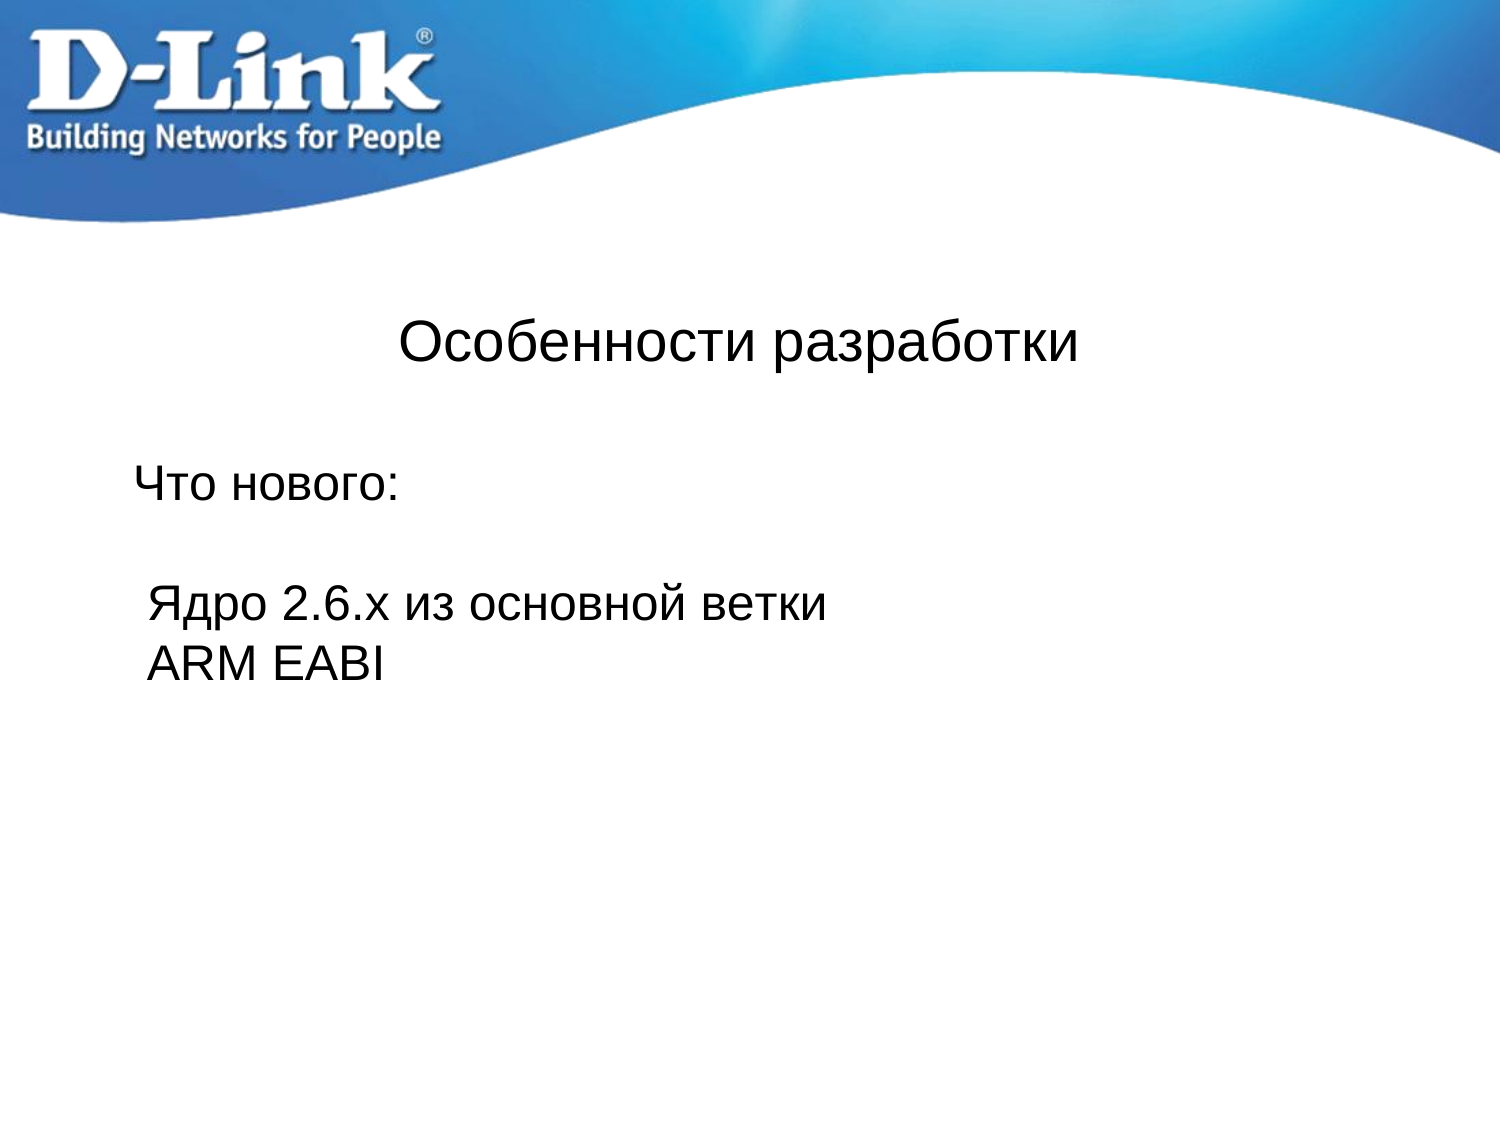

Особенности разработки
Что нового:
 Ядро 2.6.x из основной ветки
 ARM EABI